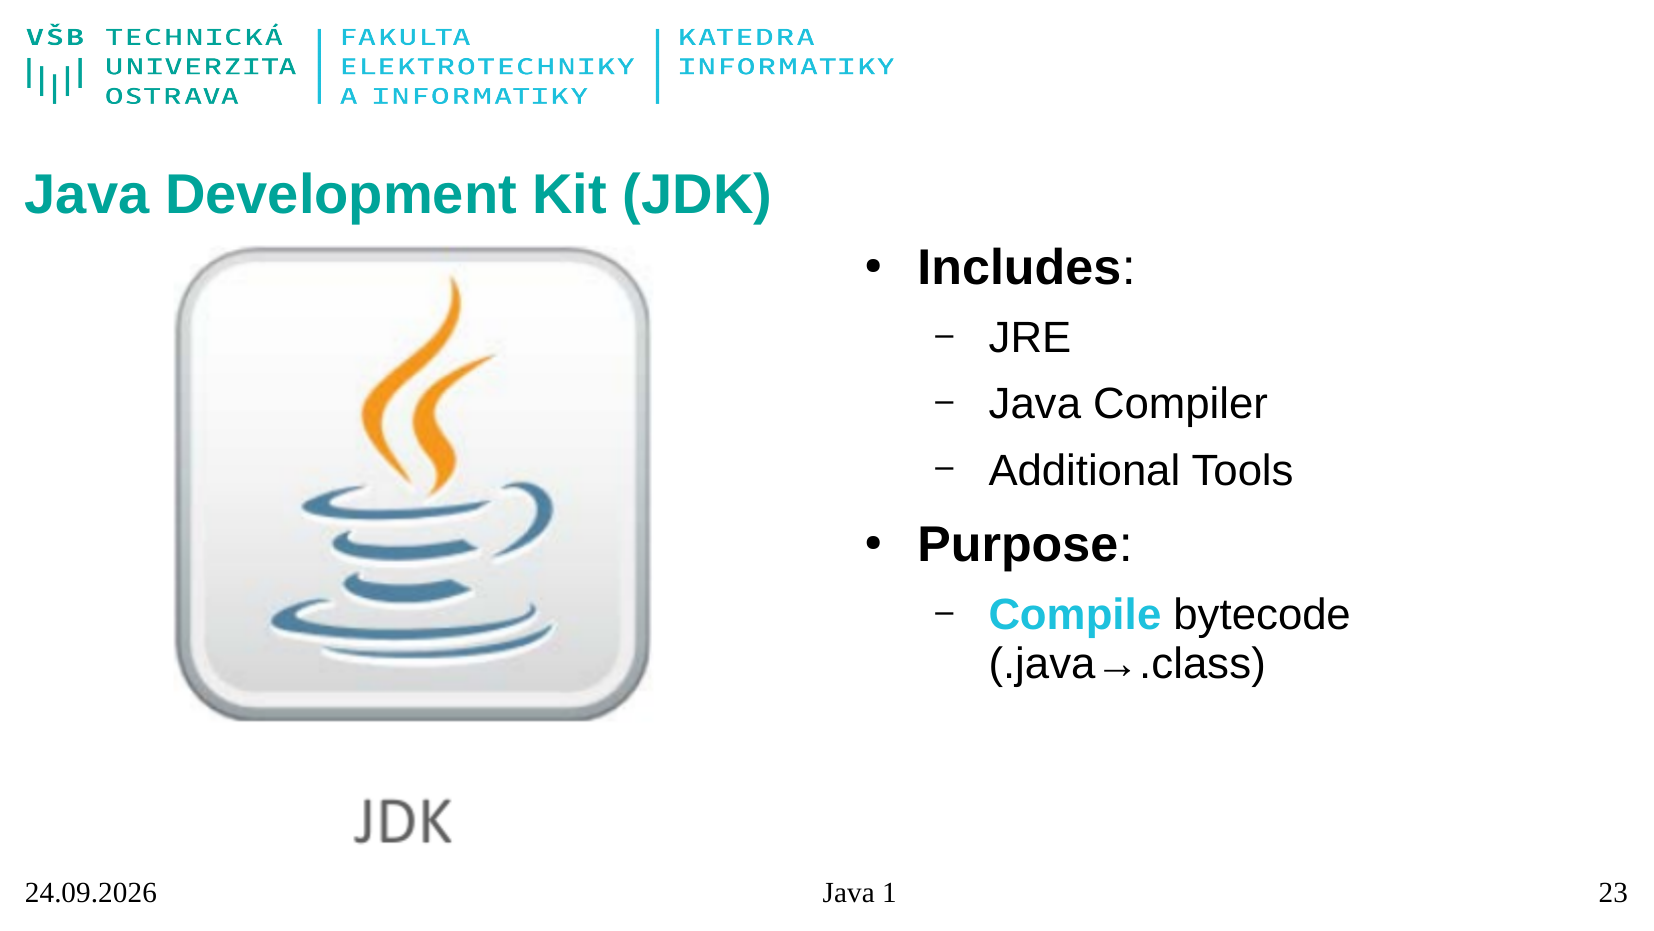

# Java Development Kit (JDK)
Includes:
JRE
Java Compiler
Additional Tools
Purpose:
Compile bytecode (.java→.class)
Java 1
23